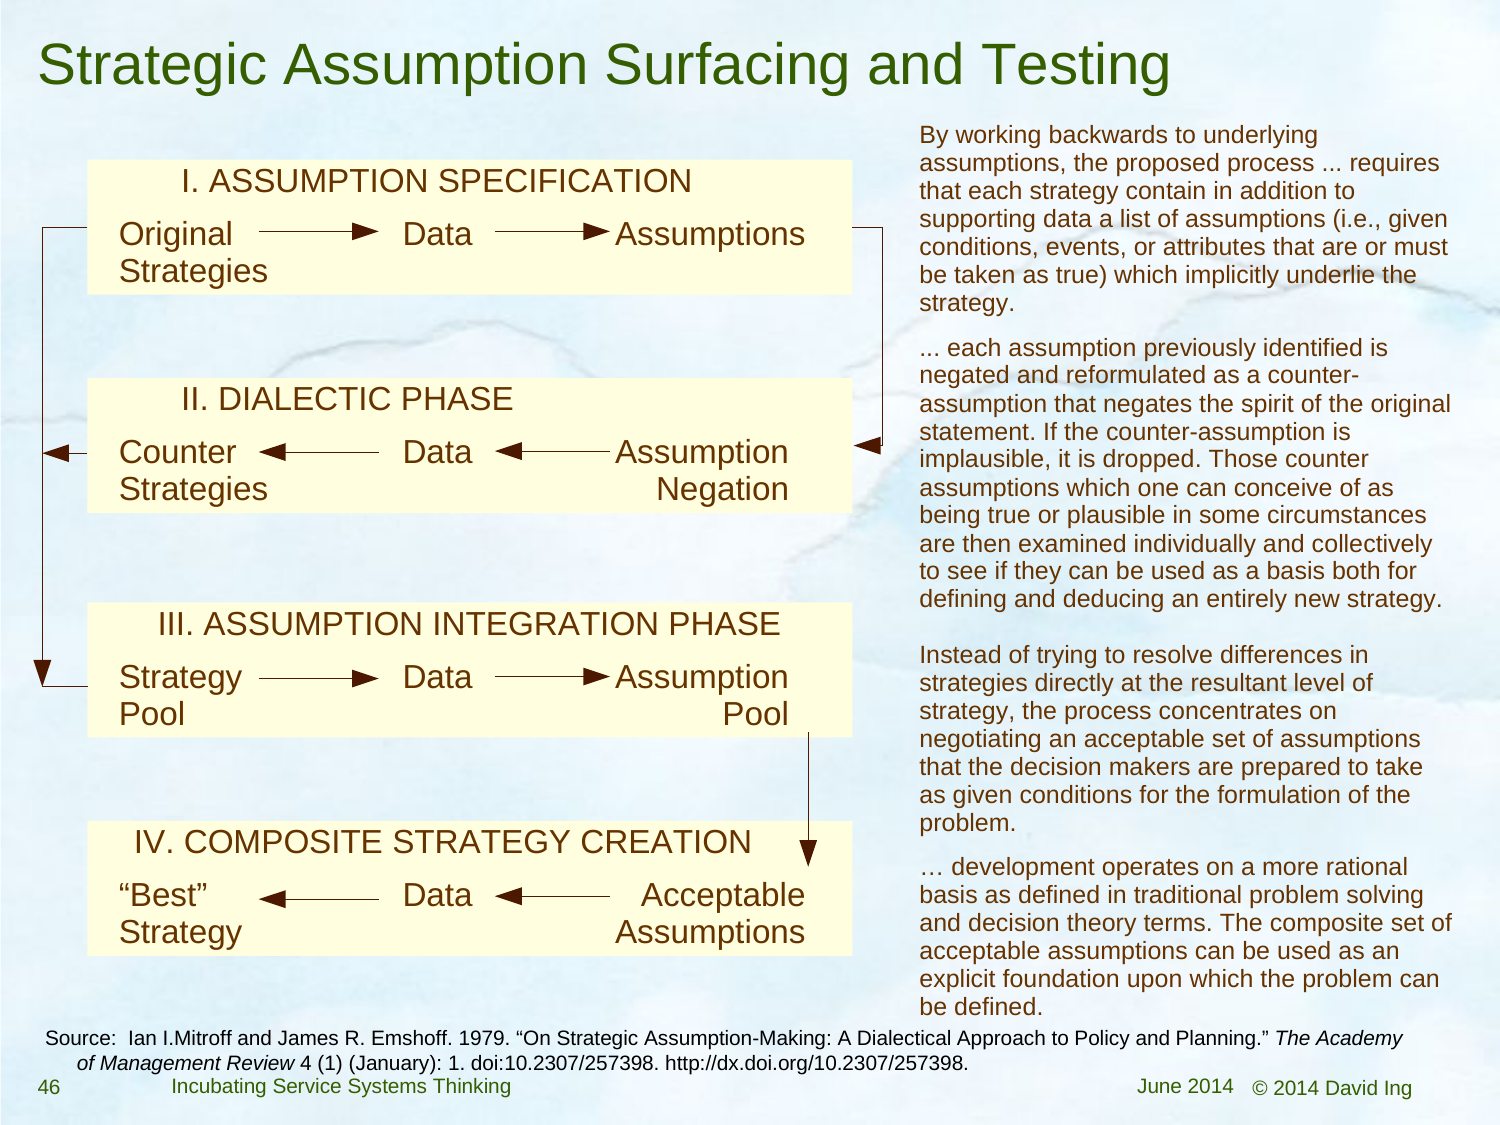

# Strategic Assumption Surfacing and Testing
By working backwards to underlying assumptions, the proposed process ... requires that each strategy contain in addition to supporting data a list of assumptions (i.e., given conditions, events, or attributes that are or must be taken as true) which implicitly underlie the strategy.
I. ASSUMPTION SPECIFICATION
Original Strategies
Data
Assumptions
... each assumption previously identified is negated and reformulated as a counter-assumption that negates the spirit of the original statement. If the counter-assumption is implausible, it is dropped. Those counter assumptions which one can conceive of as being true or plausible in some circumstances are then examined individually and collectively to see if they can be used as a basis both for defining and deducing an entirely new strategy.
II. DIALECTIC PHASE
Counter Strategies
Data
Assumption Negation
III. ASSUMPTION INTEGRATION PHASE
Instead of trying to resolve differences in strategies directly at the resultant level of strategy, the process concentrates on negotiating an acceptable set of assumptions that the decision makers are prepared to take as given conditions for the formulation of the problem.
Strategy Pool
Data
Assumption Pool
IV. COMPOSITE STRATEGY CREATION
… development operates on a more rational basis as defined in traditional problem solving and decision theory terms. The composite set of acceptable assumptions can be used as an explicit foundation upon which the problem can be defined.
“Best” Strategy
Data
Acceptable Assumptions
Source: Ian I.Mitroff and James R. Emshoff. 1979. “On Strategic Assumption-Making: A Dialectical Approach to Policy and Planning.” The Academy of Management Review 4 (1) (January): 1. doi:10.2307/257398. http://dx.doi.org/10.2307/257398.
-
Incubating Service Systems Thinking
June 2014
46